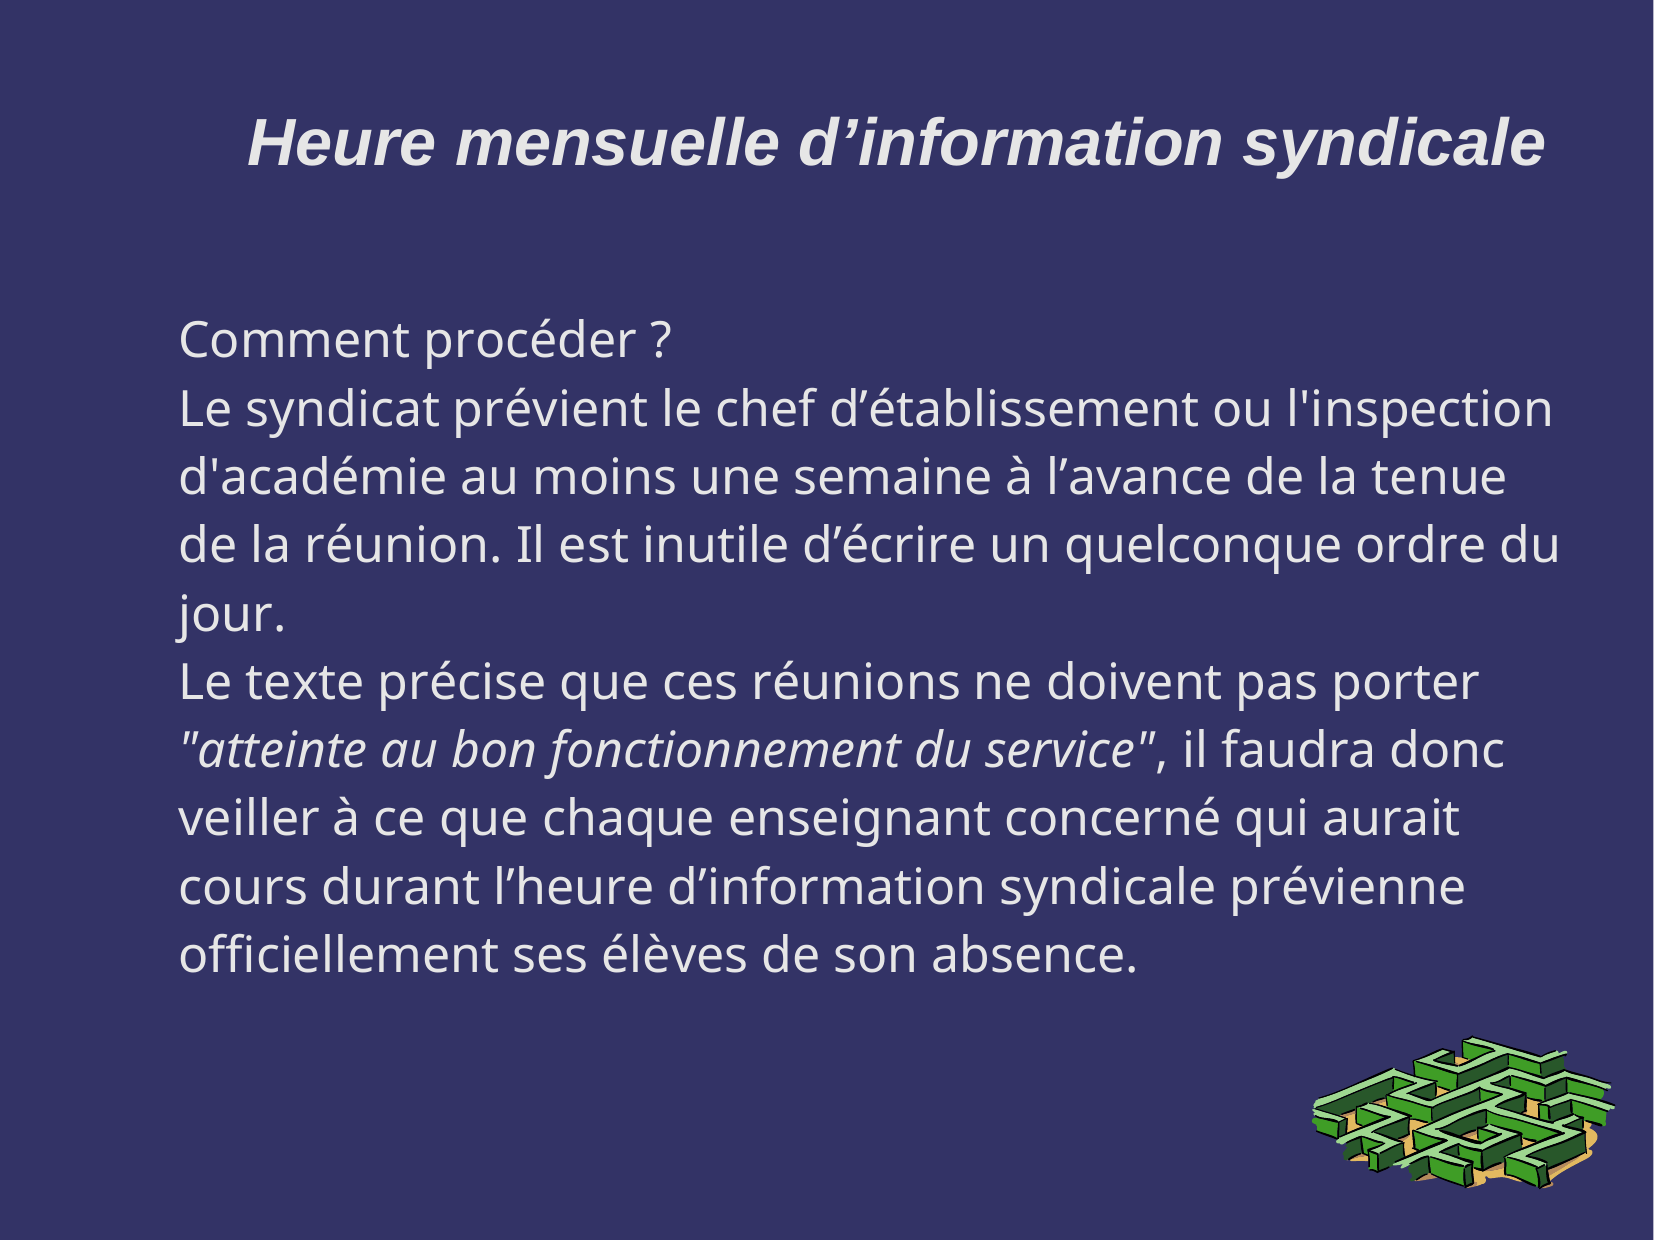

# Heure mensuelle d’information syndicale
Comment procéder ?
Le syndicat prévient le chef d’établissement ou l'inspection d'académie au moins une semaine à l’avance de la tenue de la réunion. Il est inutile d’écrire un quelconque ordre du jour.
Le texte précise que ces réunions ne doivent pas porter "atteinte au bon fonctionnement du service", il faudra donc veiller à ce que chaque enseignant concerné qui aurait cours durant l’heure d’information syndicale prévienne officiellement ses élèves de son absence.